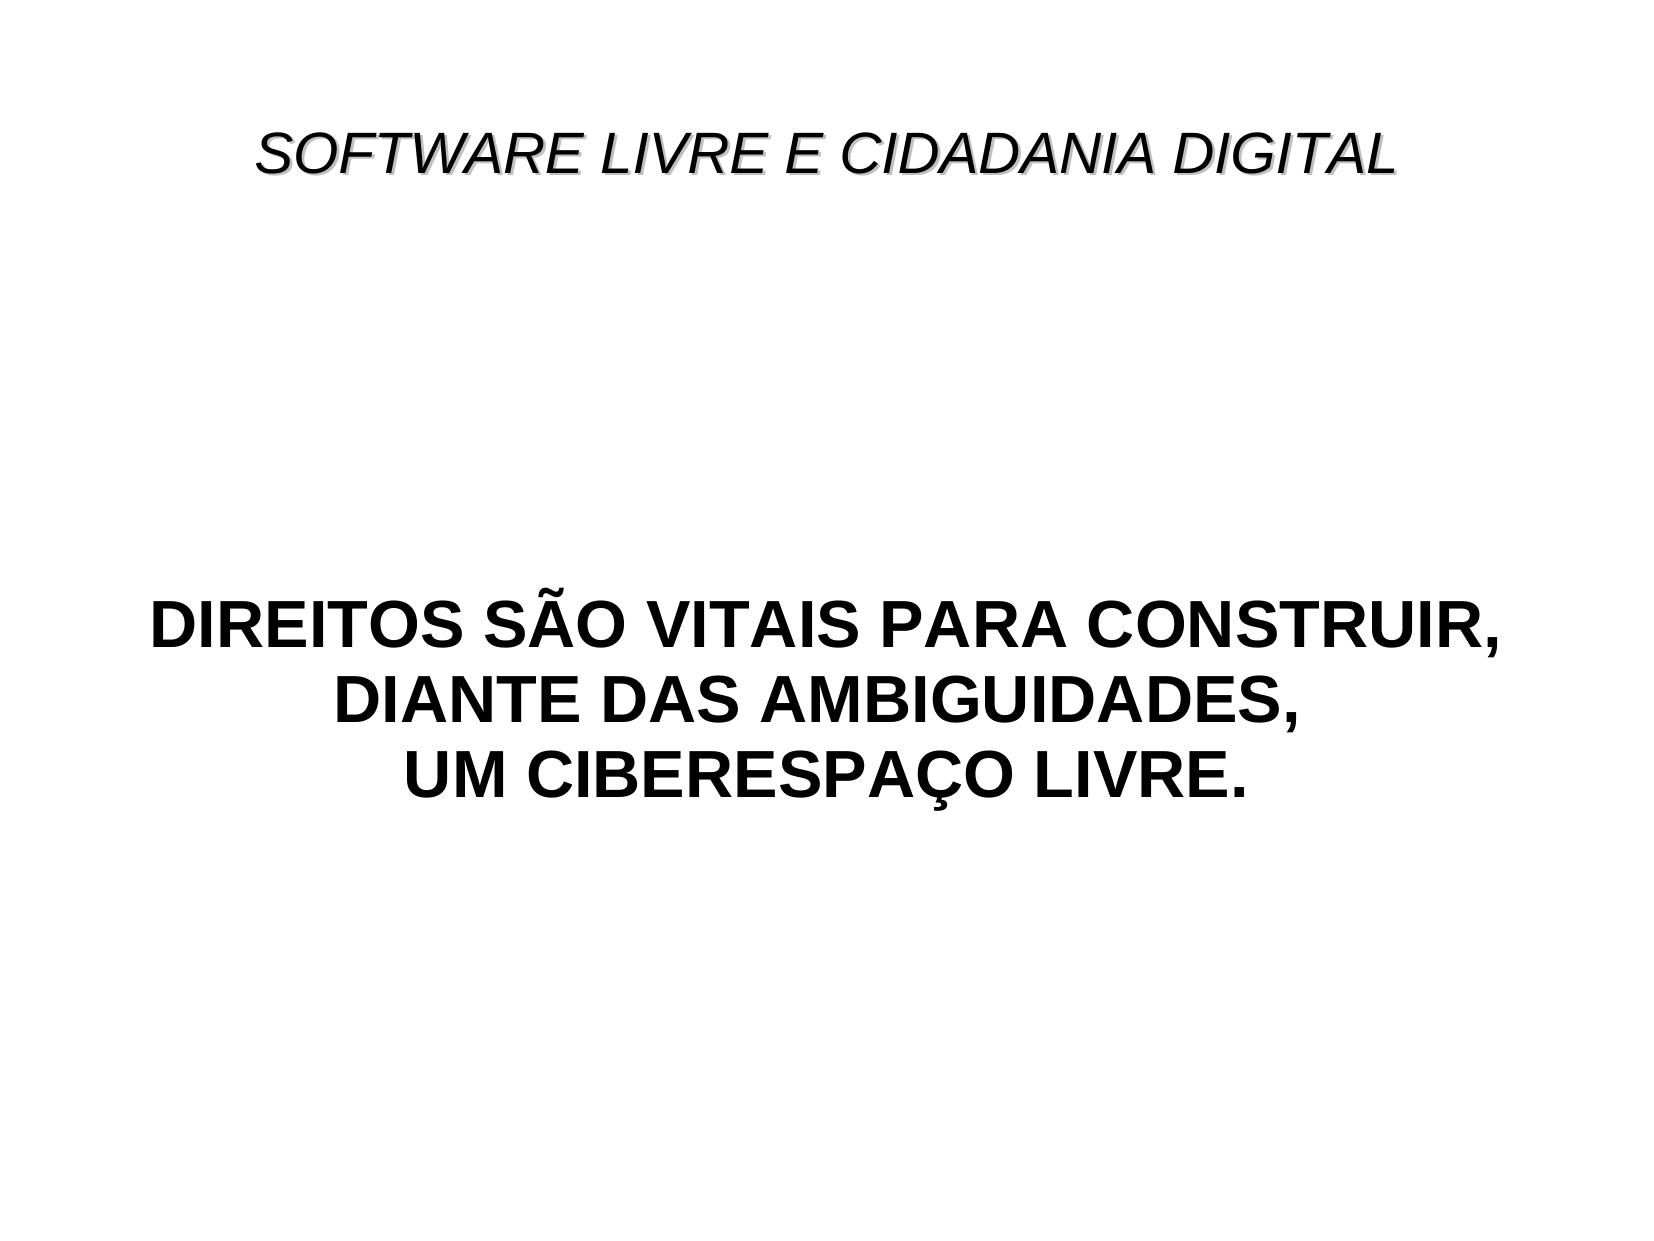

# SOFTWARE LIVRE E CIDADANIA DIGITAL
DIREITOS SÃO VITAIS PARA CONSTRUIR, DIANTE DAS AMBIGUIDADES,
UM CIBERESPAÇO LIVRE.